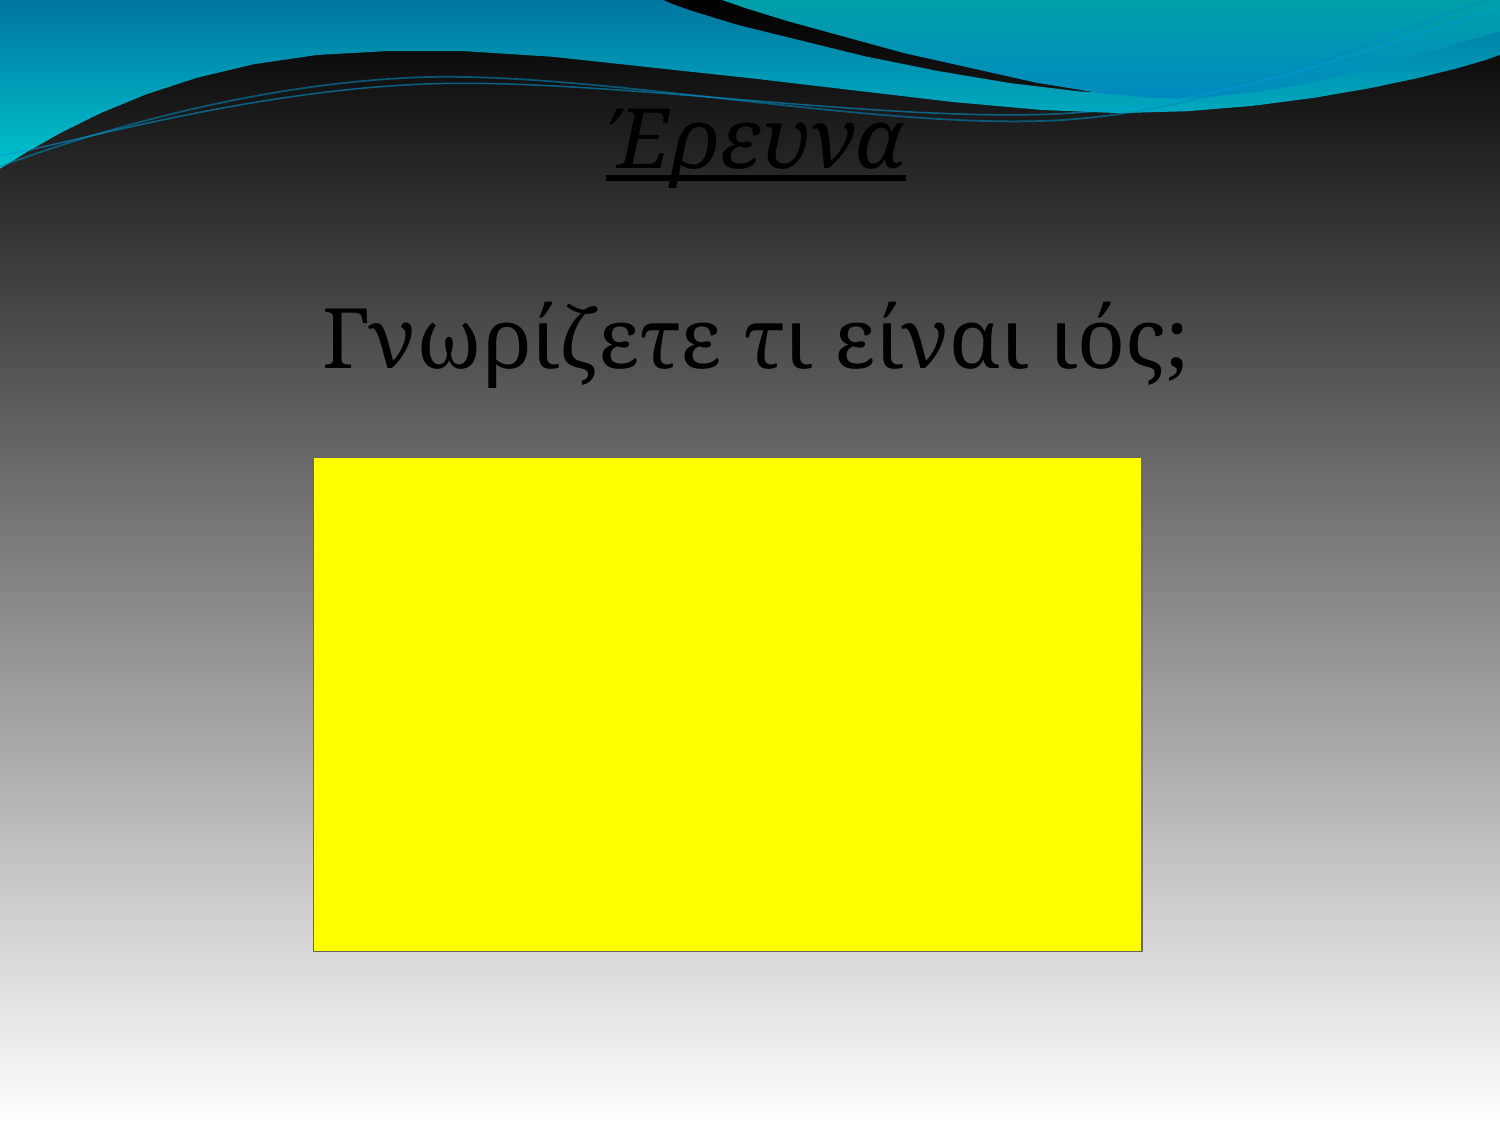

Έρευνα
Γνωρίζετε τι είναι ιός;
### Chart
| Category | |
|---|---|